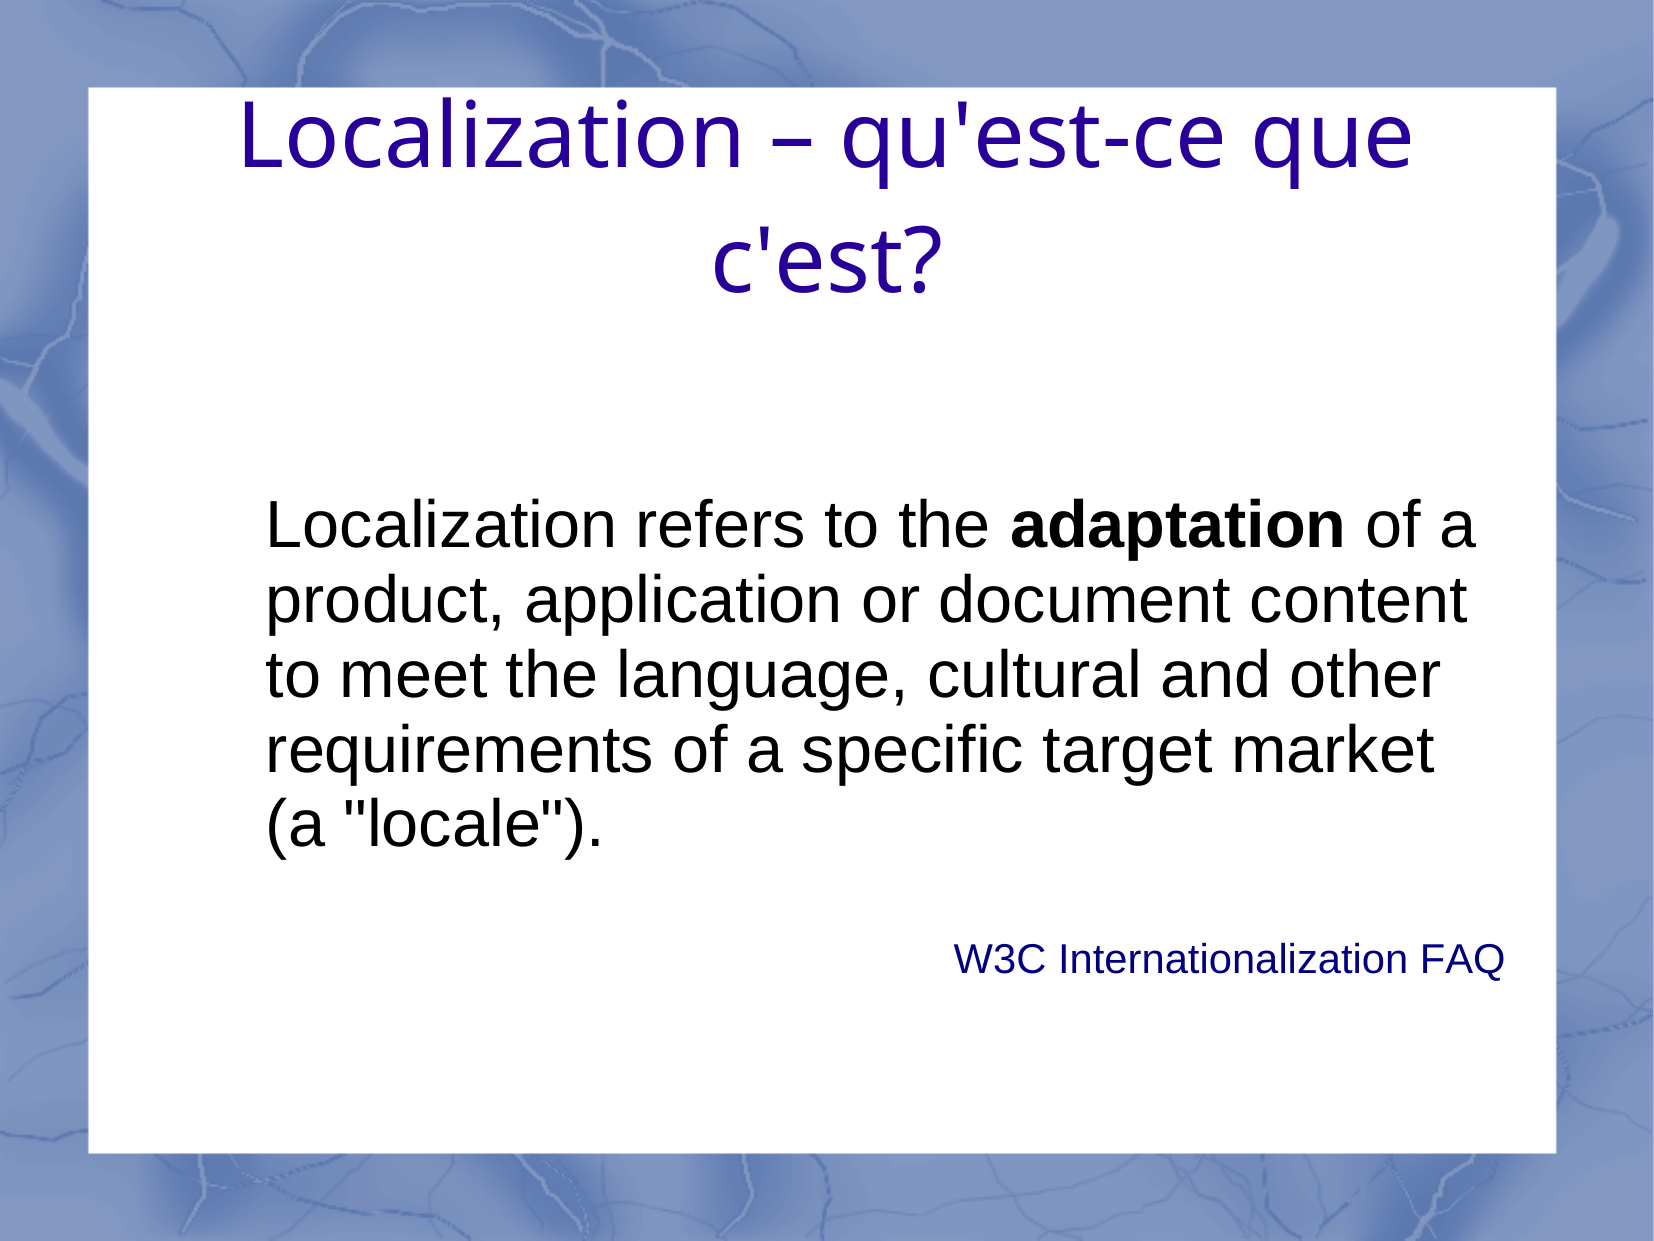

# Localization – qu'est-ce que c'est?
Localization refers to the adaptation of a product, application or document content to meet the language, cultural and other requirements of a specific target market (a "locale").
W3C Internationalization FAQ